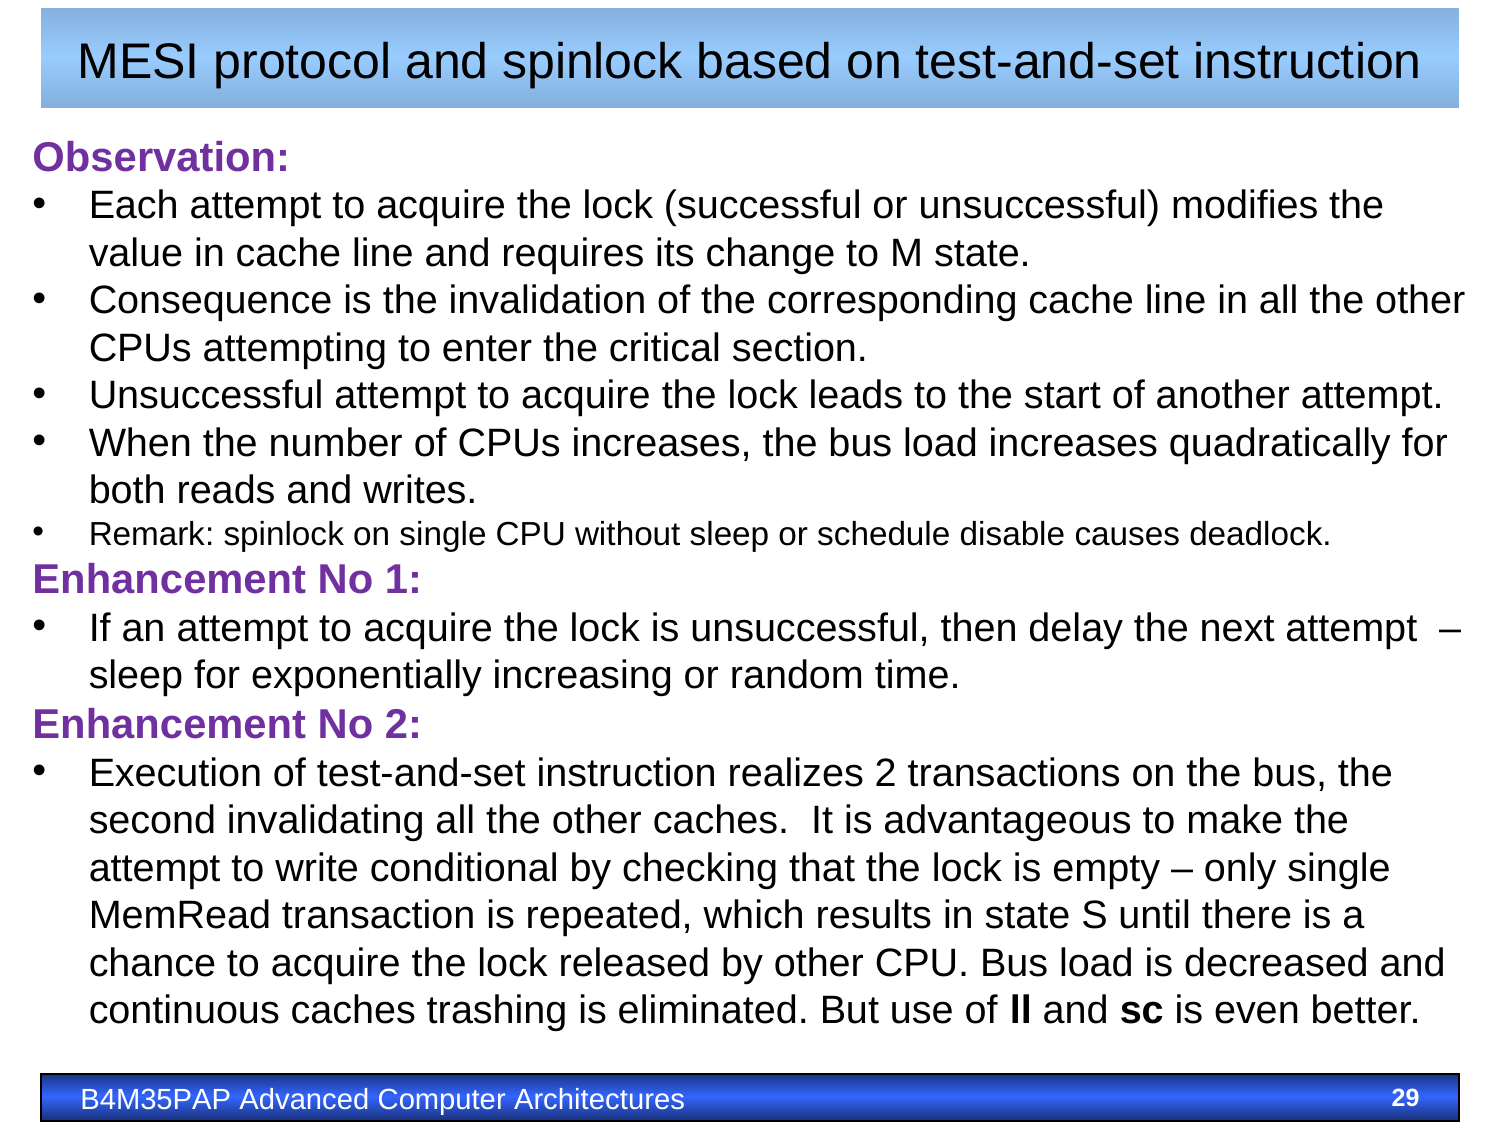

# MESI protocol and spinlock based on test-and-set instruction
Observation:
Each attempt to acquire the lock (successful or unsuccessful) modifies the value in cache line and requires its change to M state.
Consequence is the invalidation of the corresponding cache line in all the other CPUs attempting to enter the critical section.
Unsuccessful attempt to acquire the lock leads to the start of another attempt.
When the number of CPUs increases, the bus load increases quadratically for both reads and writes.
Remark: spinlock on single CPU without sleep or schedule disable causes deadlock.
Enhancement No 1:
If an attempt to acquire the lock is unsuccessful, then delay the next attempt – sleep for exponentially increasing or random time.
Enhancement No 2:
Execution of test-and-set instruction realizes 2 transactions on the bus, the second invalidating all the other caches. It is advantageous to make the attempt to write conditional by checking that the lock is empty – only single MemRead transaction is repeated, which results in state S until there is a chance to acquire the lock released by other CPU. Bus load is decreased and continuous caches trashing is eliminated. But use of ll and sc is even better.